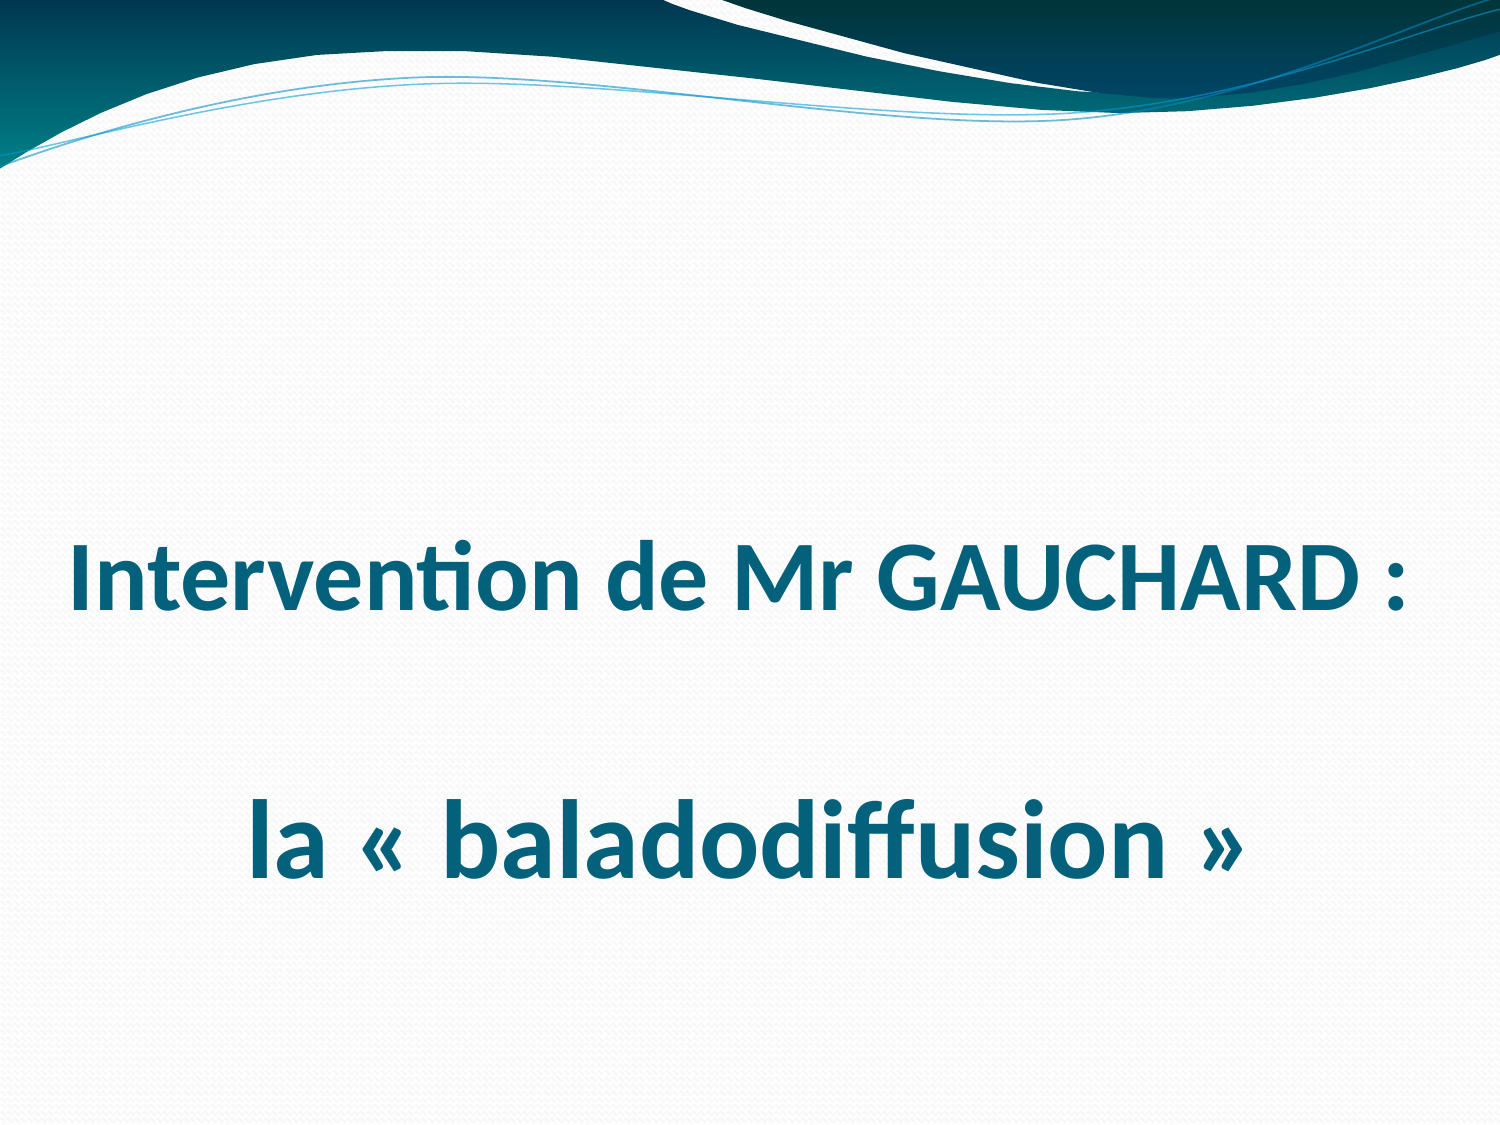

# Intervention de Mr GAUCHARD : la « baladodiffusion »